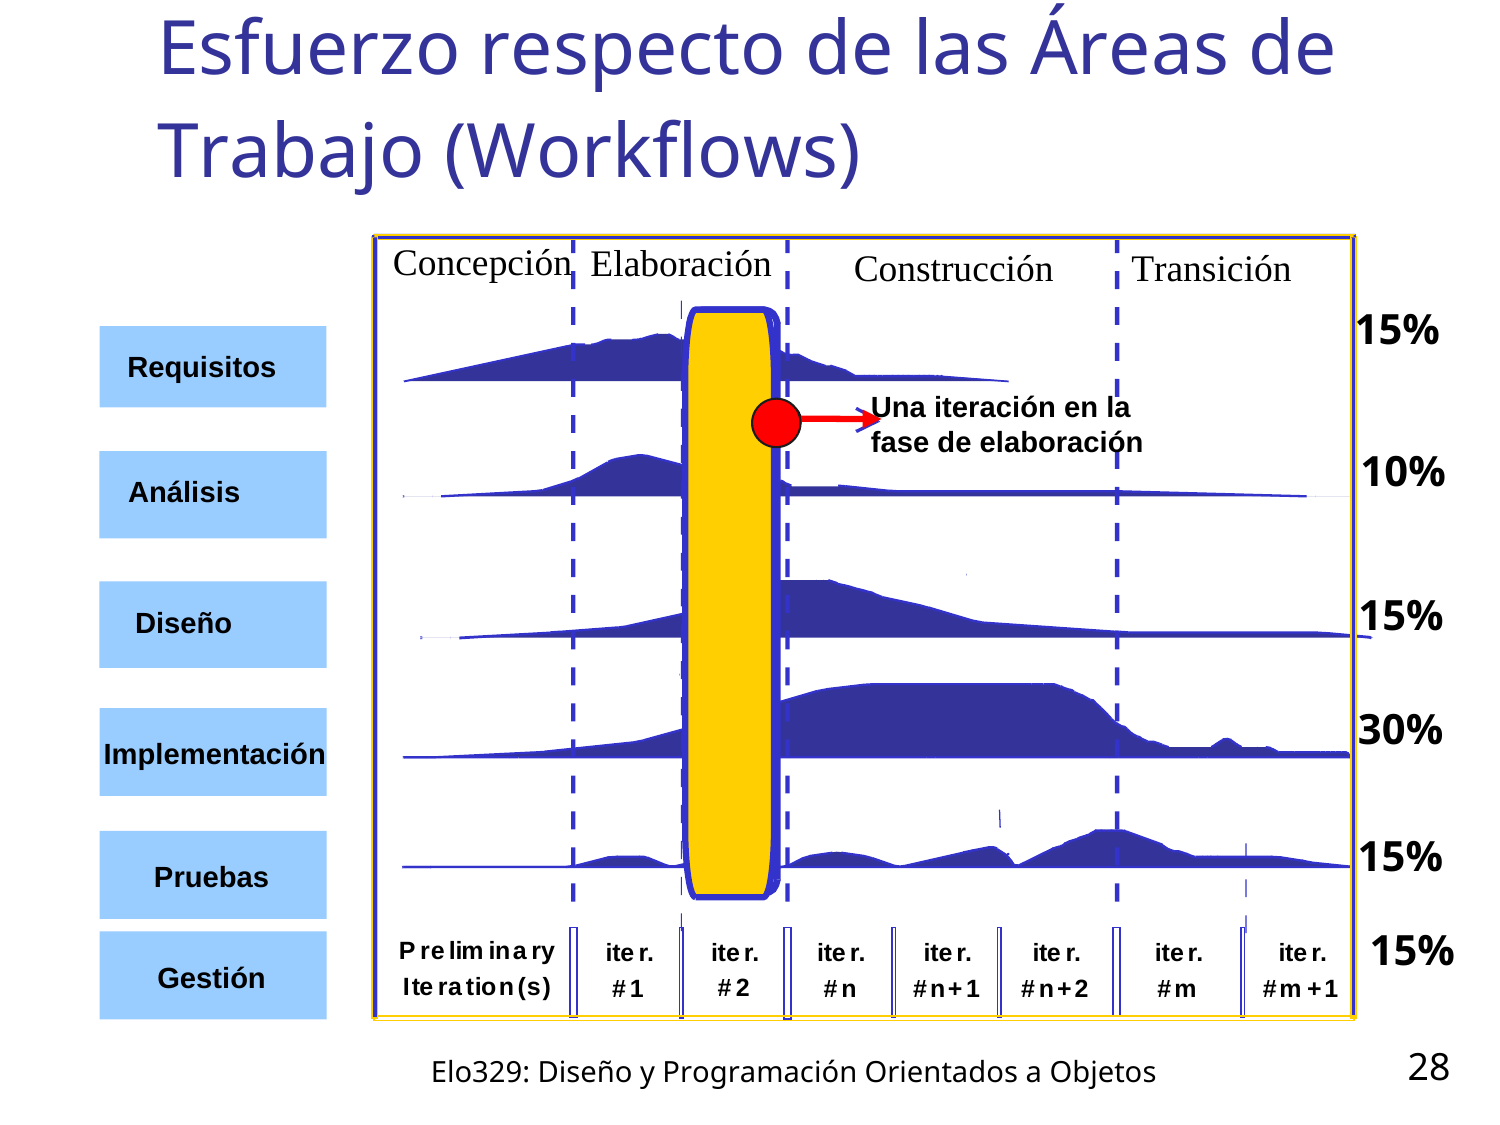

# Esfuerzo respecto de las Áreas de Trabajo (Workflows)‏
Concepción
Elaboración
Construcción
Transición
15%
Requisitos
Una iteración en la
fase de elaboración
10%
Análisis
15%
Diseño
30%
Implementación
15%
Pruebas
15%
P
r
e
l
i
m
i
n
a
r
y
I
t
e
r
a
t
i
o
n
(
s
)‏
i
t
e
r
.
#
2
i
t
e
r
.
#
1
i
t
e
r
.
#
n
i
t
e
r
.
#
n
+
1
i
t
e
r
.
#
n
+
2
i
t
e
r
.
#
m
i
t
e
r
.
#
m
+
1
Gestión
ELO329: Diseño y Programación Orientadas a Objetos
28